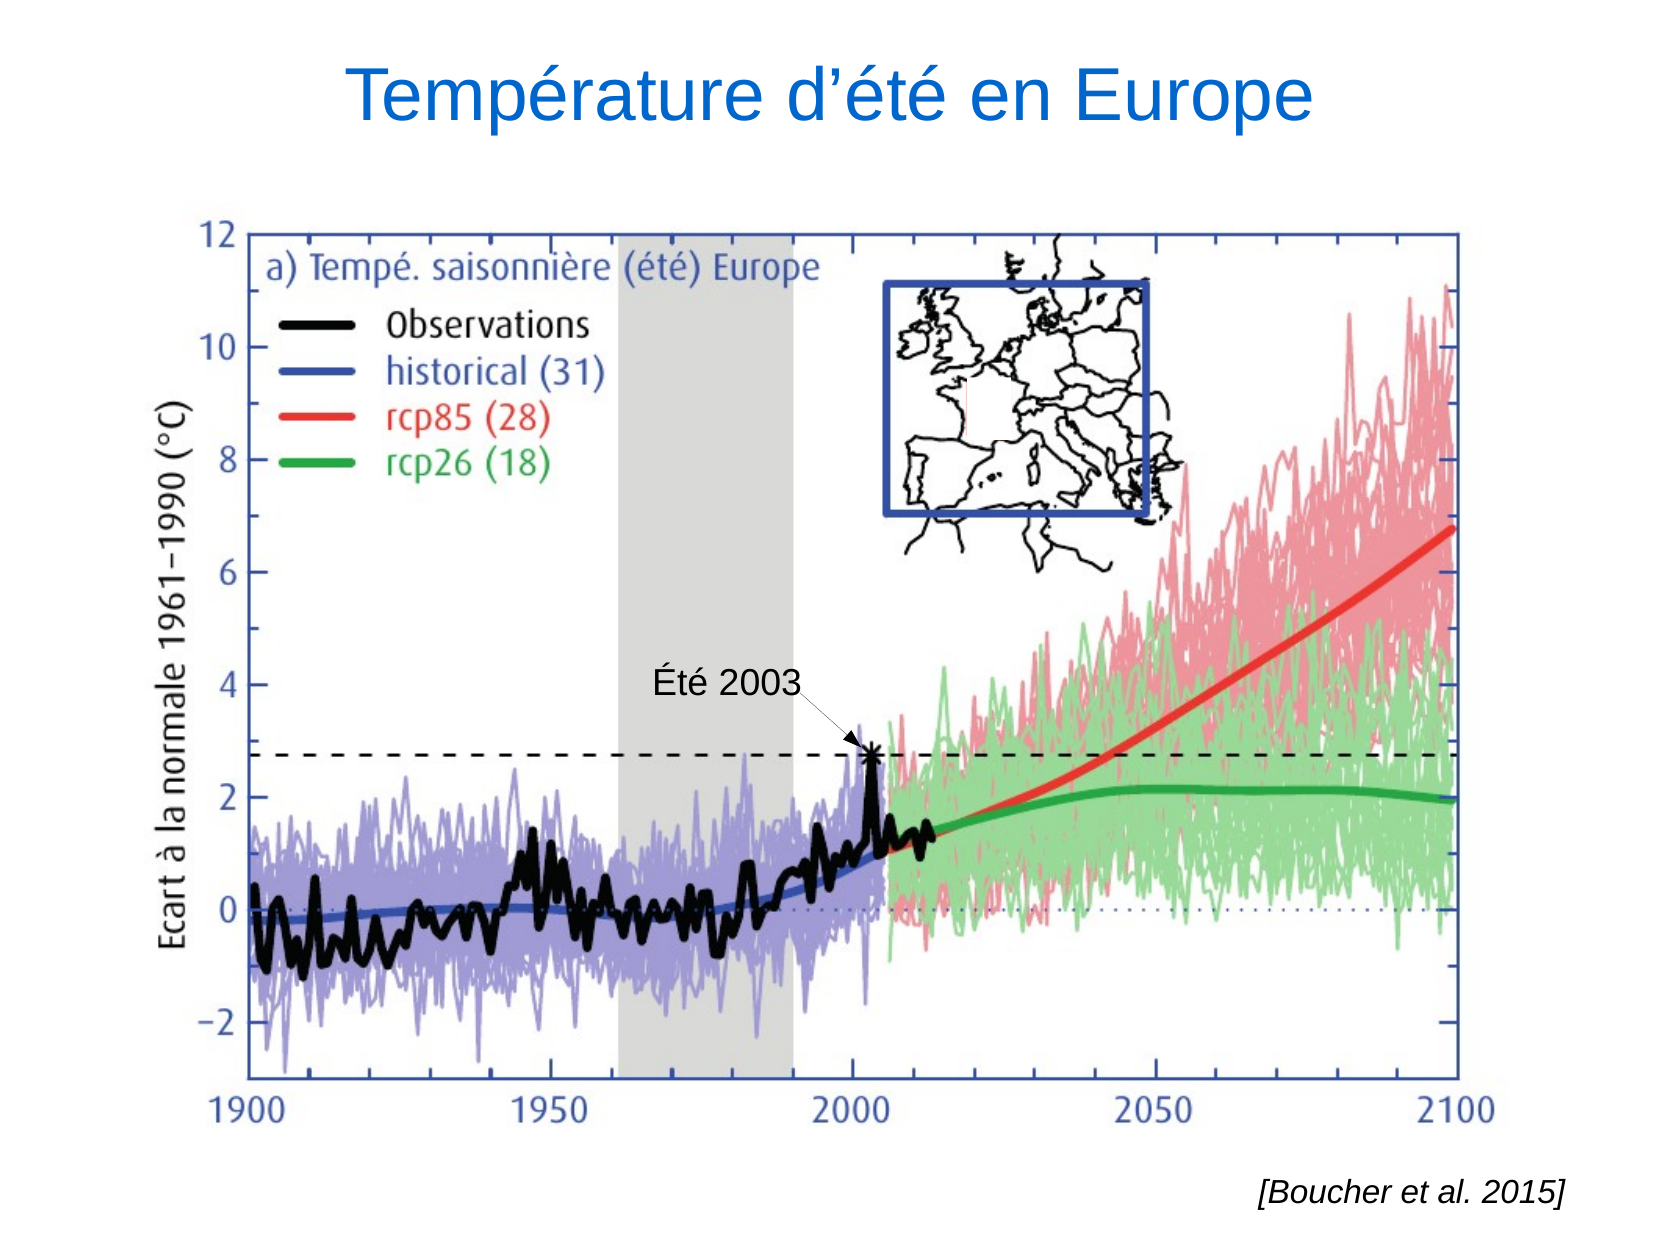

Température d’été en Europe
Été 2003
[Boucher et al. 2015]